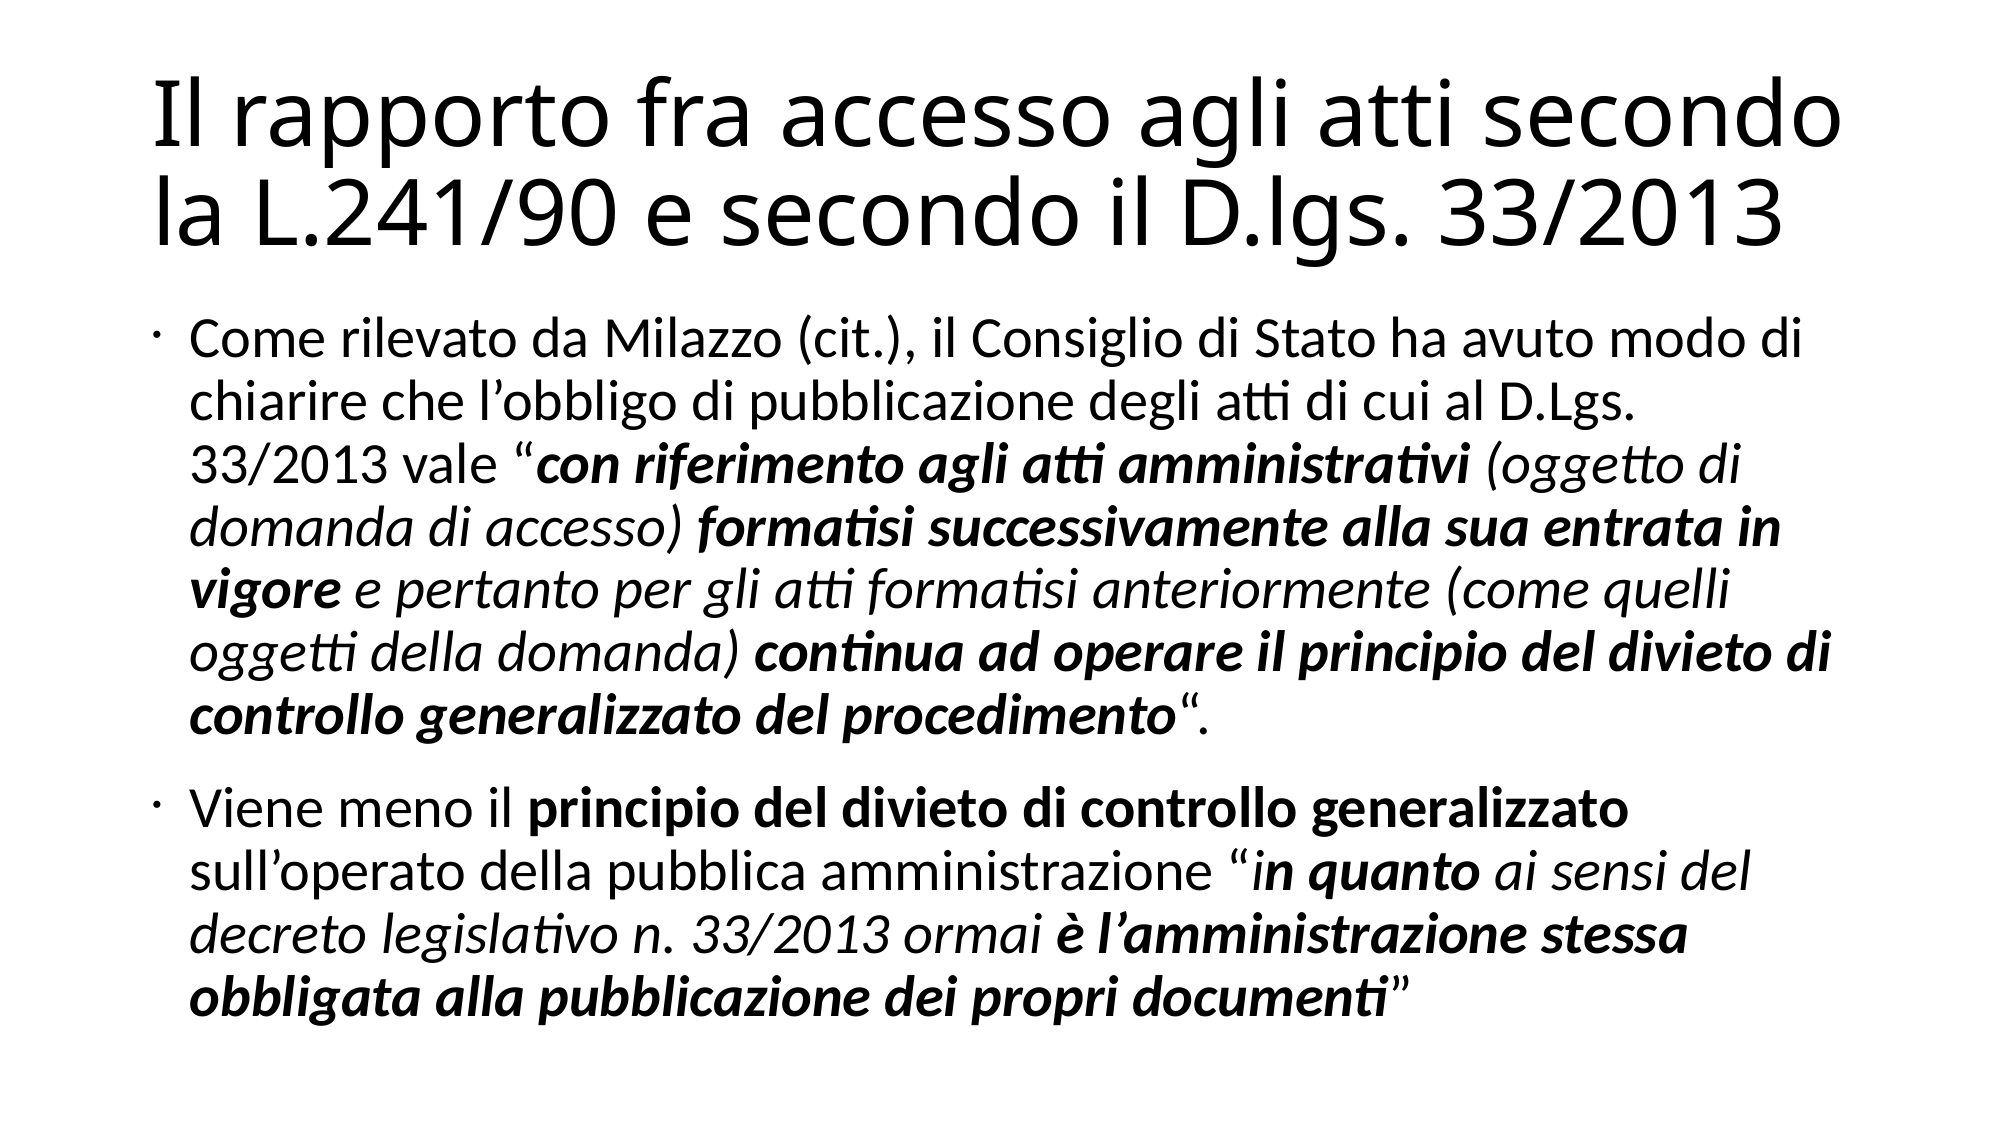

# Il rapporto fra accesso agli atti secondo la L.241/90 e secondo il D.lgs. 33/2013
Come rilevato da Milazzo (cit.), il Consiglio di Stato ha avuto modo di chiarire che l’obbligo di pubblicazione degli atti di cui al D.Lgs. 33/2013 vale “con riferimento agli atti amministrativi (oggetto di domanda di accesso) formatisi successivamente alla sua entrata in vigore e pertanto per gli atti formatisi anteriormente (come quelli oggetti della domanda) continua ad operare il principio del divieto di controllo generalizzato del procedimento“.
Viene meno il principio del divieto di controllo generalizzato sull’operato della pubblica amministrazione “in quanto ai sensi del decreto legislativo n. 33/2013 ormai è l’amministrazione stessa obbligata alla pubblicazione dei propri documenti”